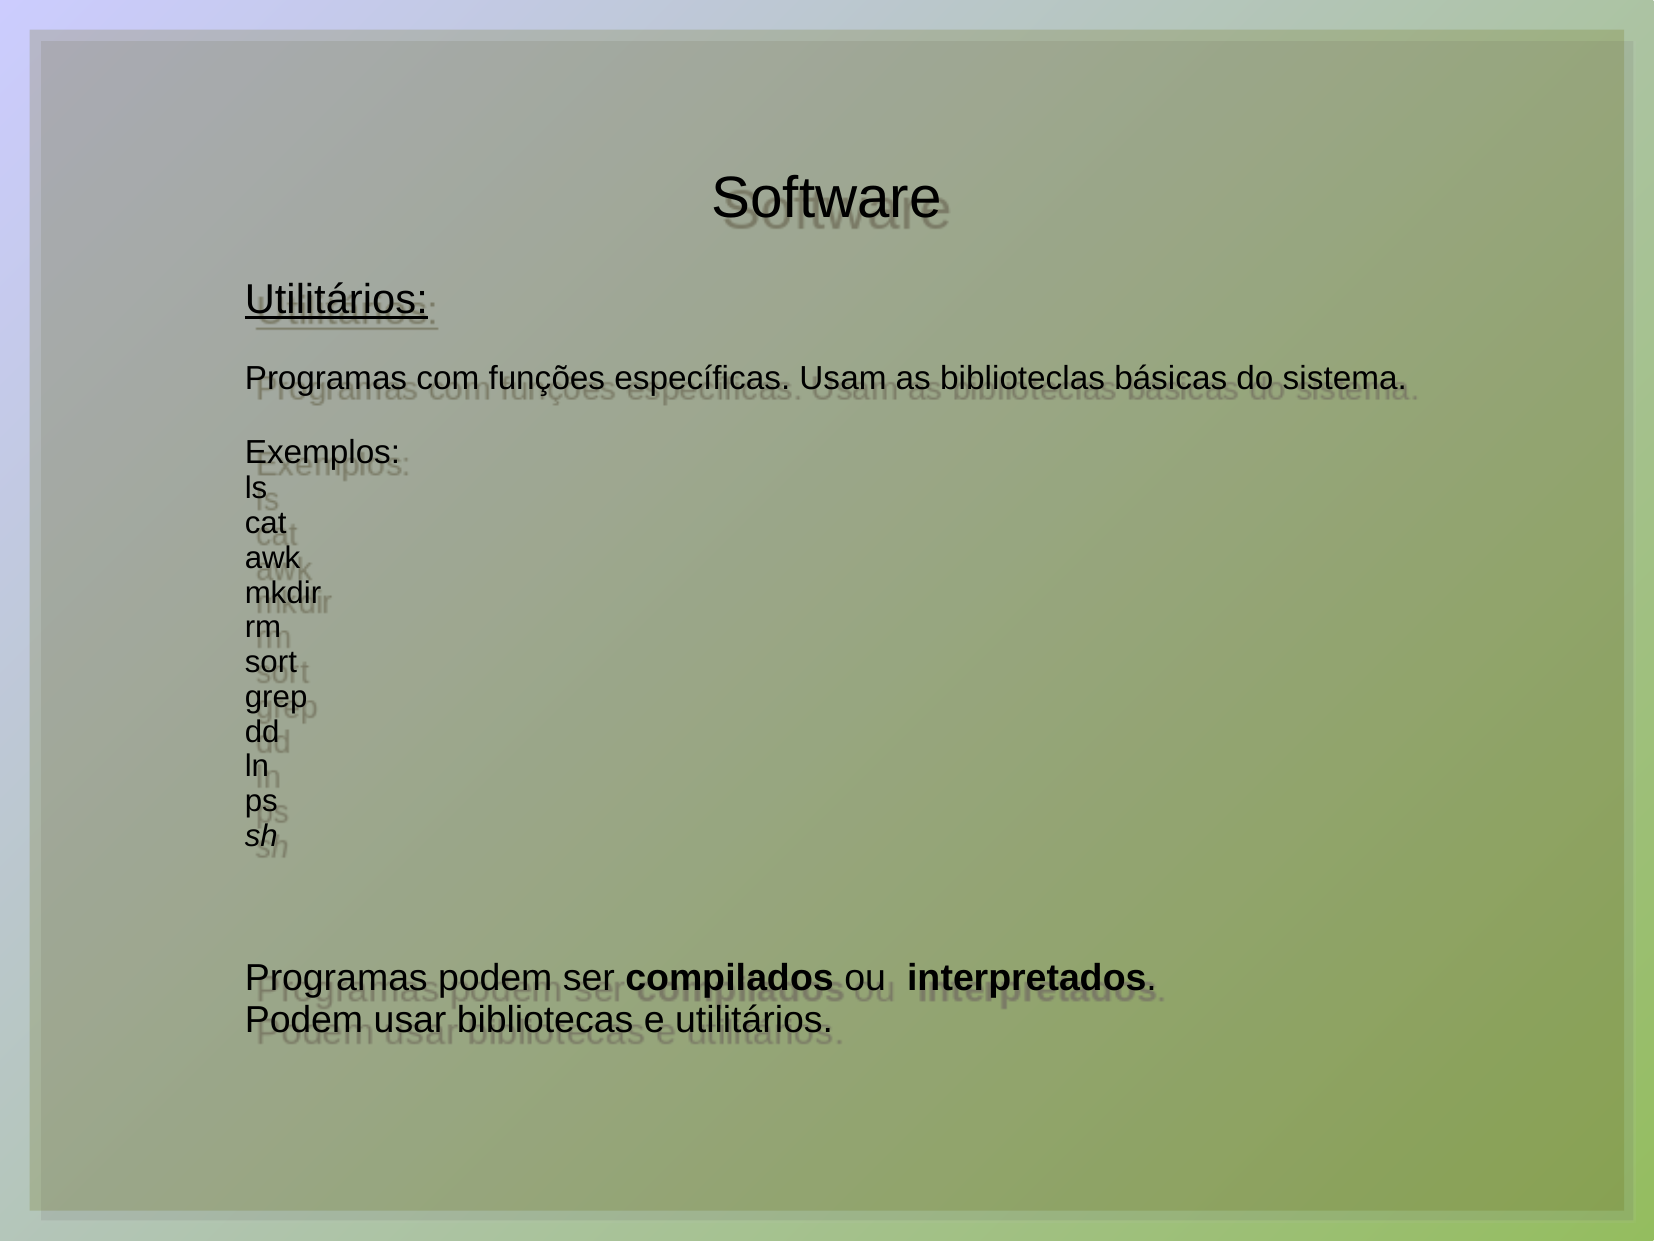

Software
Utilitários:
Programas com funções específicas. Usam as biblioteclas básicas do sistema.
Exemplos:
ls
cat
awk
mkdir
rm
sort
grep
dd
ln
ps
sh
Programas podem ser compilados ou interpretados.
Podem usar bibliotecas e utilitários.